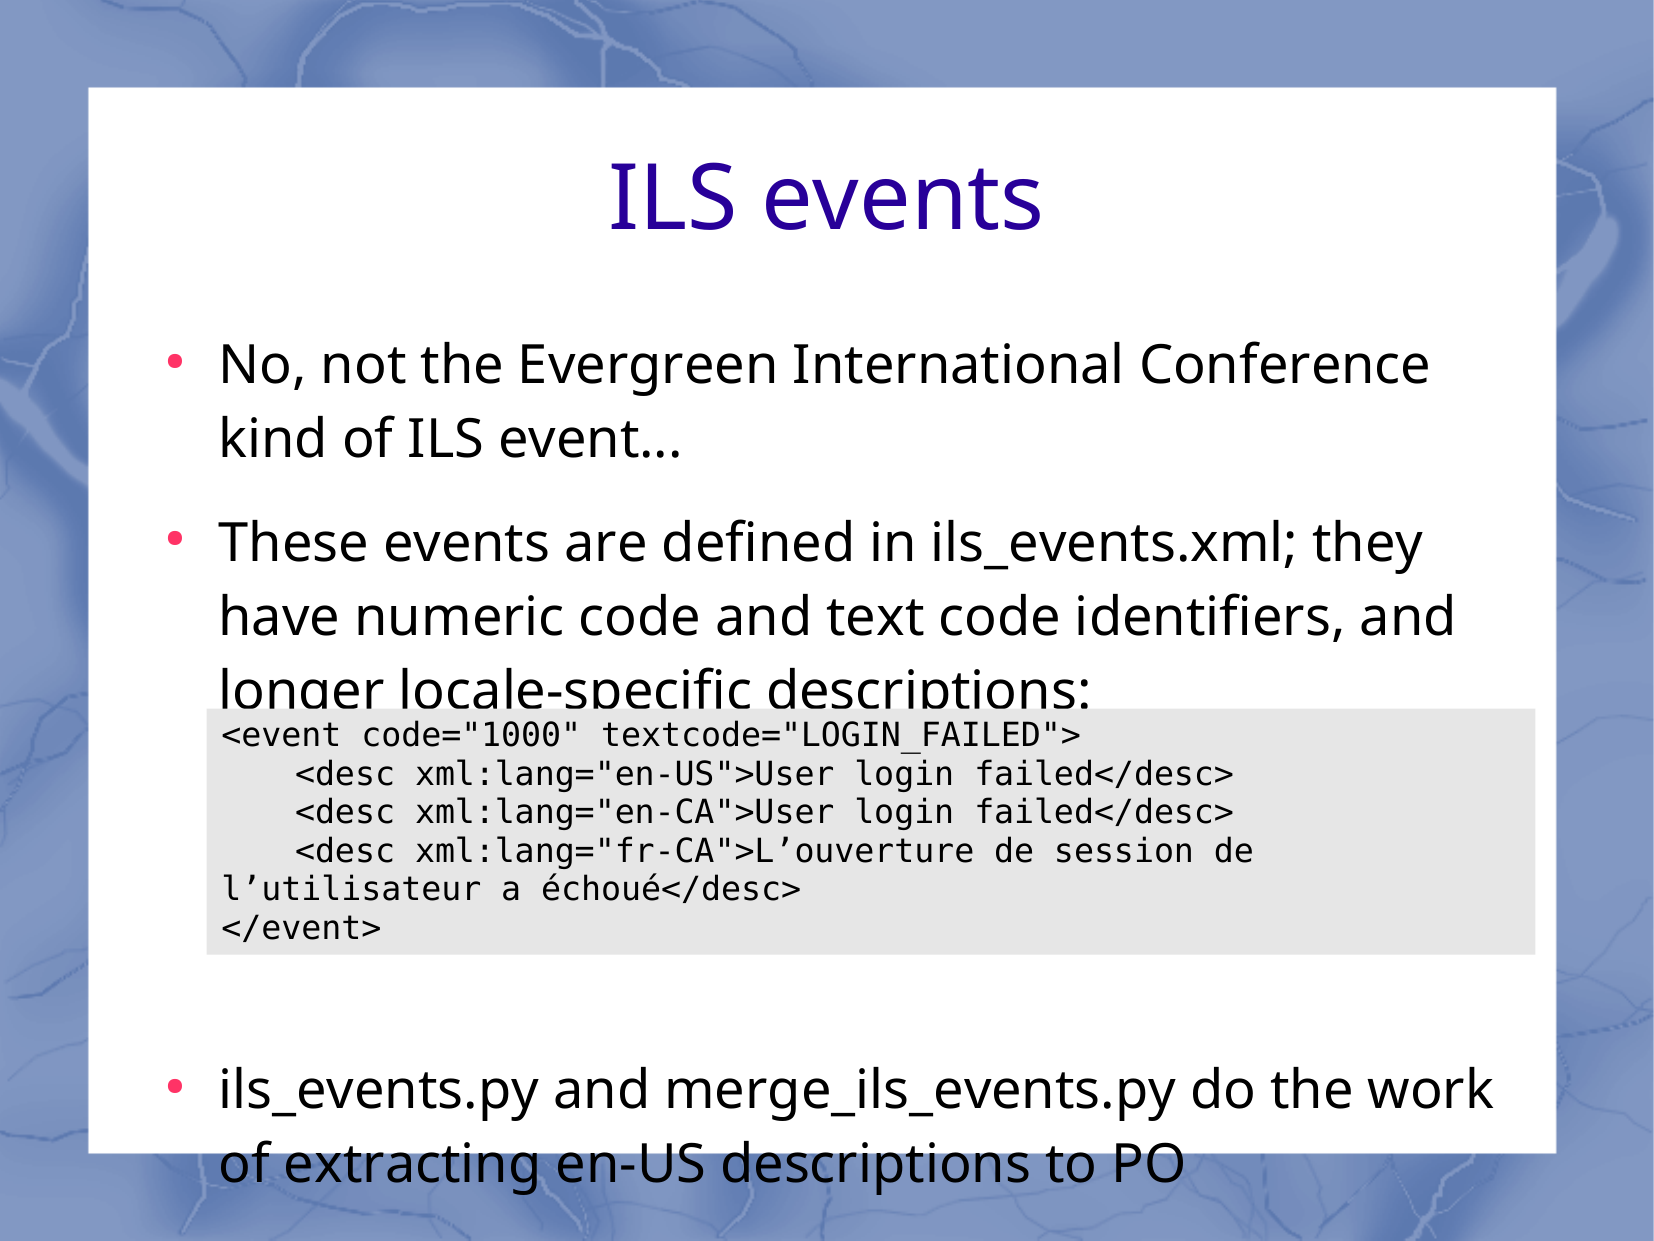

# ILS events
No, not the Evergreen International Conference kind of ILS event...
These events are defined in ils_events.xml; they have numeric code and text code identifiers, and longer locale-specific descriptions:
ils_events.py and merge_ils_events.py do the work of extracting en-US descriptions to PO
<event code="1000" textcode="LOGIN_FAILED">
	<desc xml:lang="en-US">User login failed</desc>
	<desc xml:lang="en-CA">User login failed</desc>
	<desc xml:lang="fr-CA">L’ouverture de session de l’utilisateur a échoué</desc>
</event>